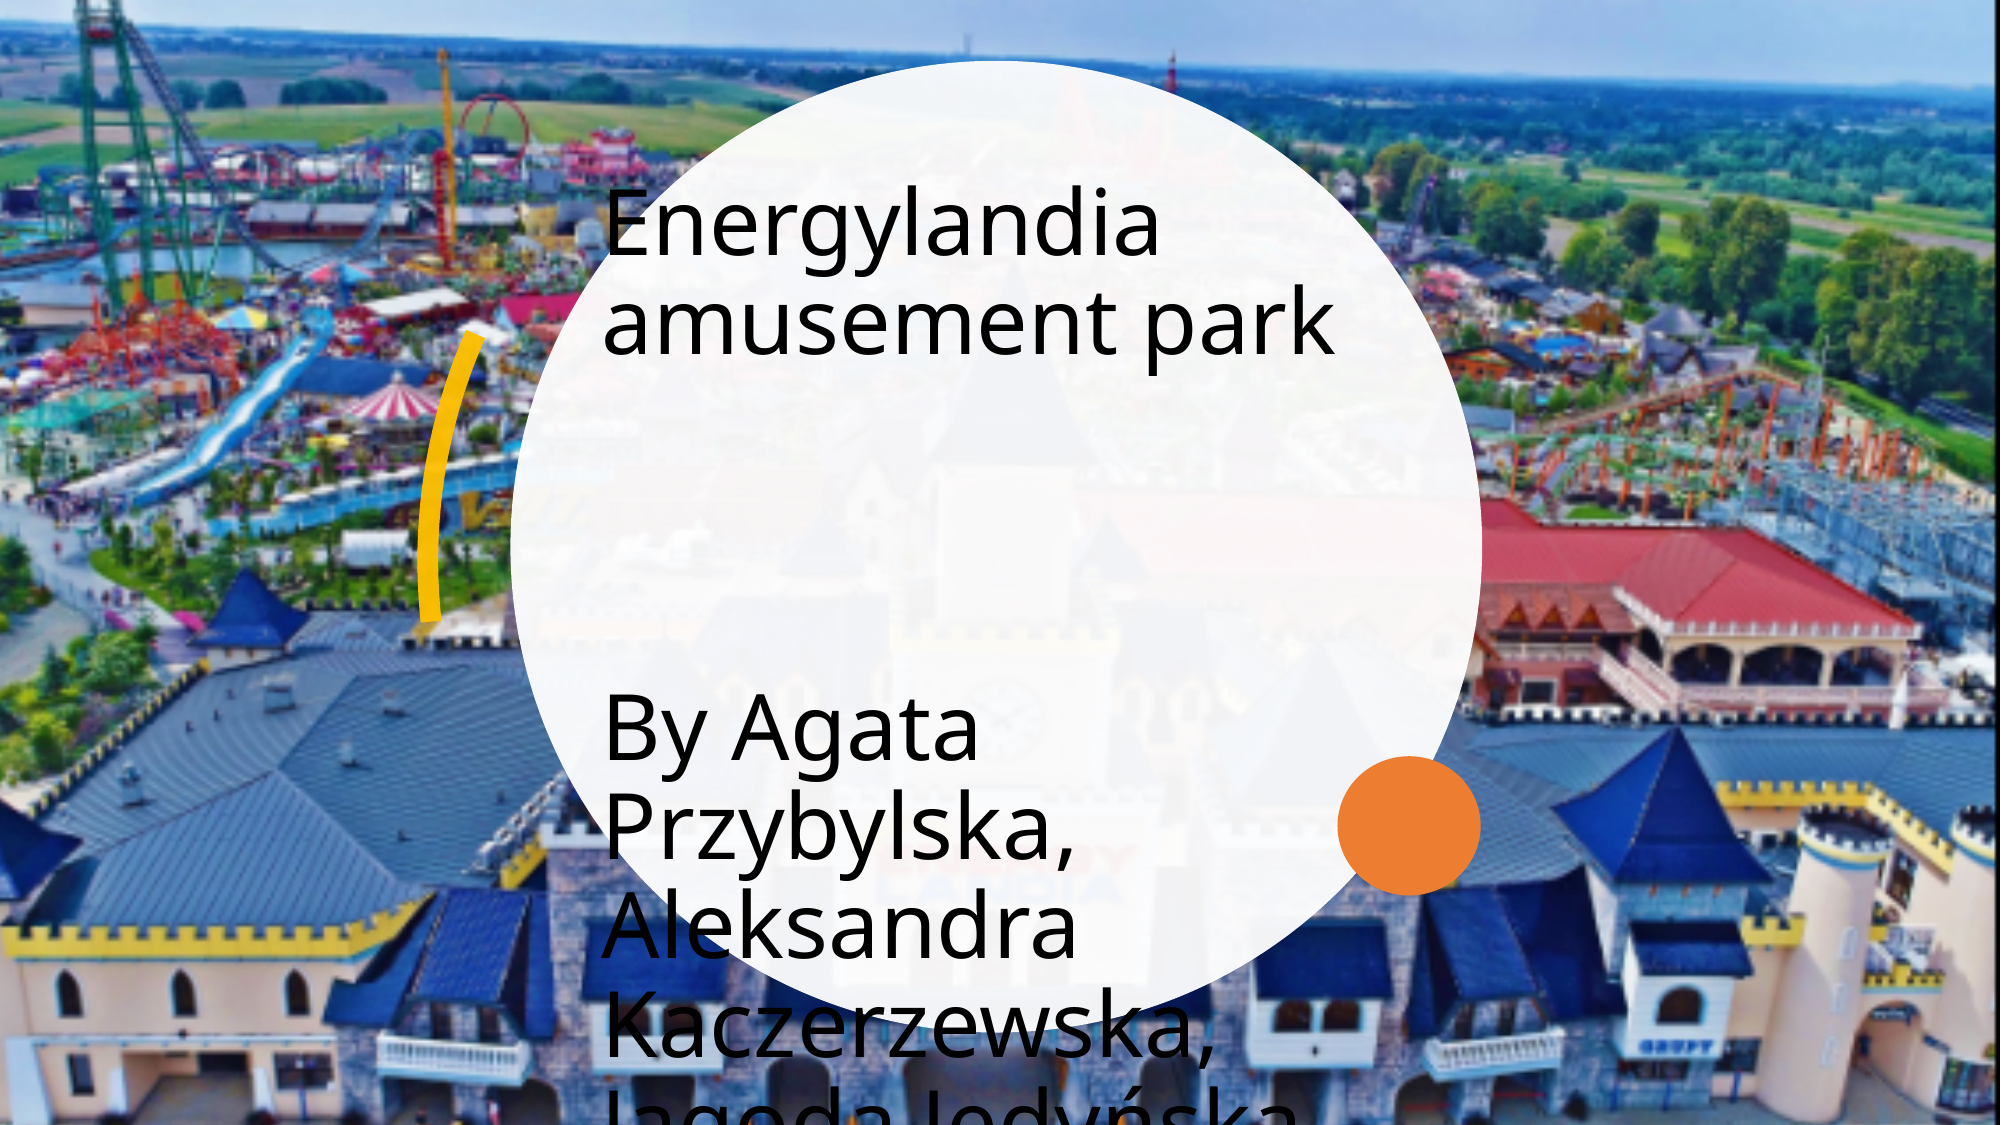

# Energylandia amusement park
By Agata Przybylska, Aleksandra Kaczerzewska, Jagoda Jedyńska